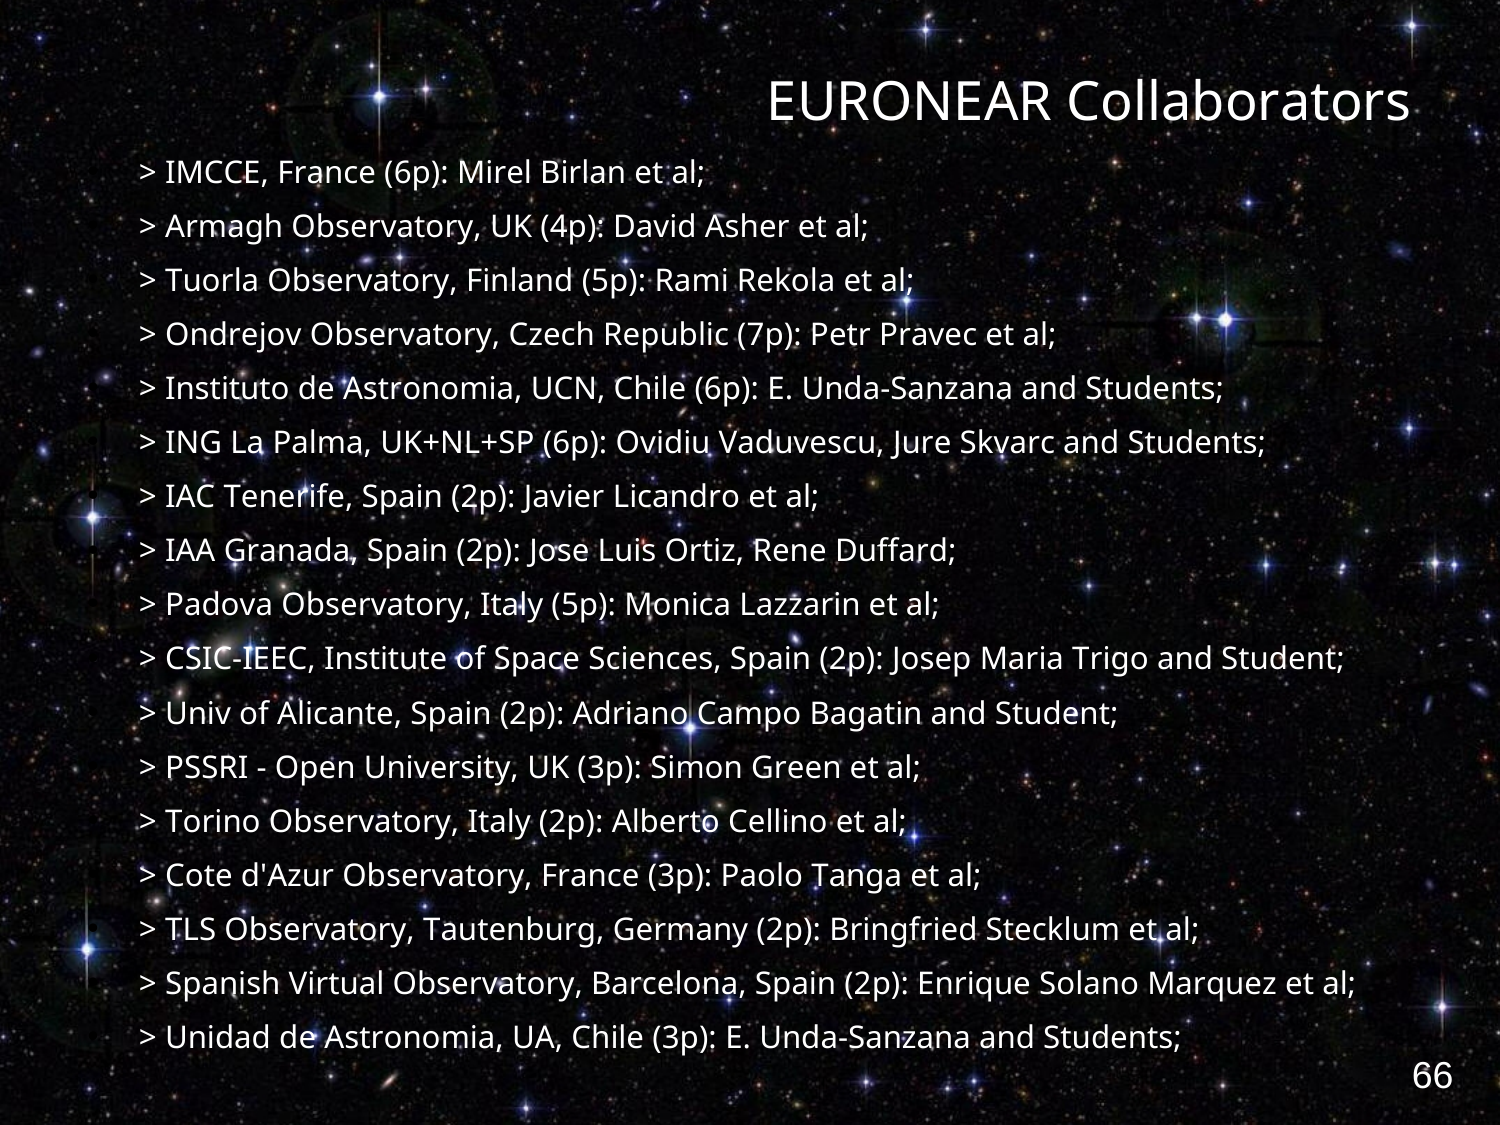

EURONEAR Collaborators
# > IMCCE, France (6p): Mirel Birlan et al;
> Armagh Observatory, UK (4p): David Asher et al;
> Tuorla Observatory, Finland (5p): Rami Rekola et al;
> Ondrejov Observatory, Czech Republic (7p): Petr Pravec et al;
> Instituto de Astronomia, UCN, Chile (6p): E. Unda-Sanzana and Students;
> ING La Palma, UK+NL+SP (6p): Ovidiu Vaduvescu, Jure Skvarc and Students;
> IAC Tenerife, Spain (2p): Javier Licandro et al;
> IAA Granada, Spain (2p): Jose Luis Ortiz, Rene Duffard;
> Padova Observatory, Italy (5p): Monica Lazzarin et al;
> CSIC-IEEC, Institute of Space Sciences, Spain (2p): Josep Maria Trigo and Student;
> Univ of Alicante, Spain (2p): Adriano Campo Bagatin and Student;
> PSSRI - Open University, UK (3p): Simon Green et al;
> Torino Observatory, Italy (2p): Alberto Cellino et al;
> Cote d'Azur Observatory, France (3p): Paolo Tanga et al;
> TLS Observatory, Tautenburg, Germany (2p): Bringfried Stecklum et al;
> Spanish Virtual Observatory, Barcelona, Spain (2p): Enrique Solano Marquez et al;
> Unidad de Astronomia, UA, Chile (3p): E. Unda-Sanzana and Students;
66